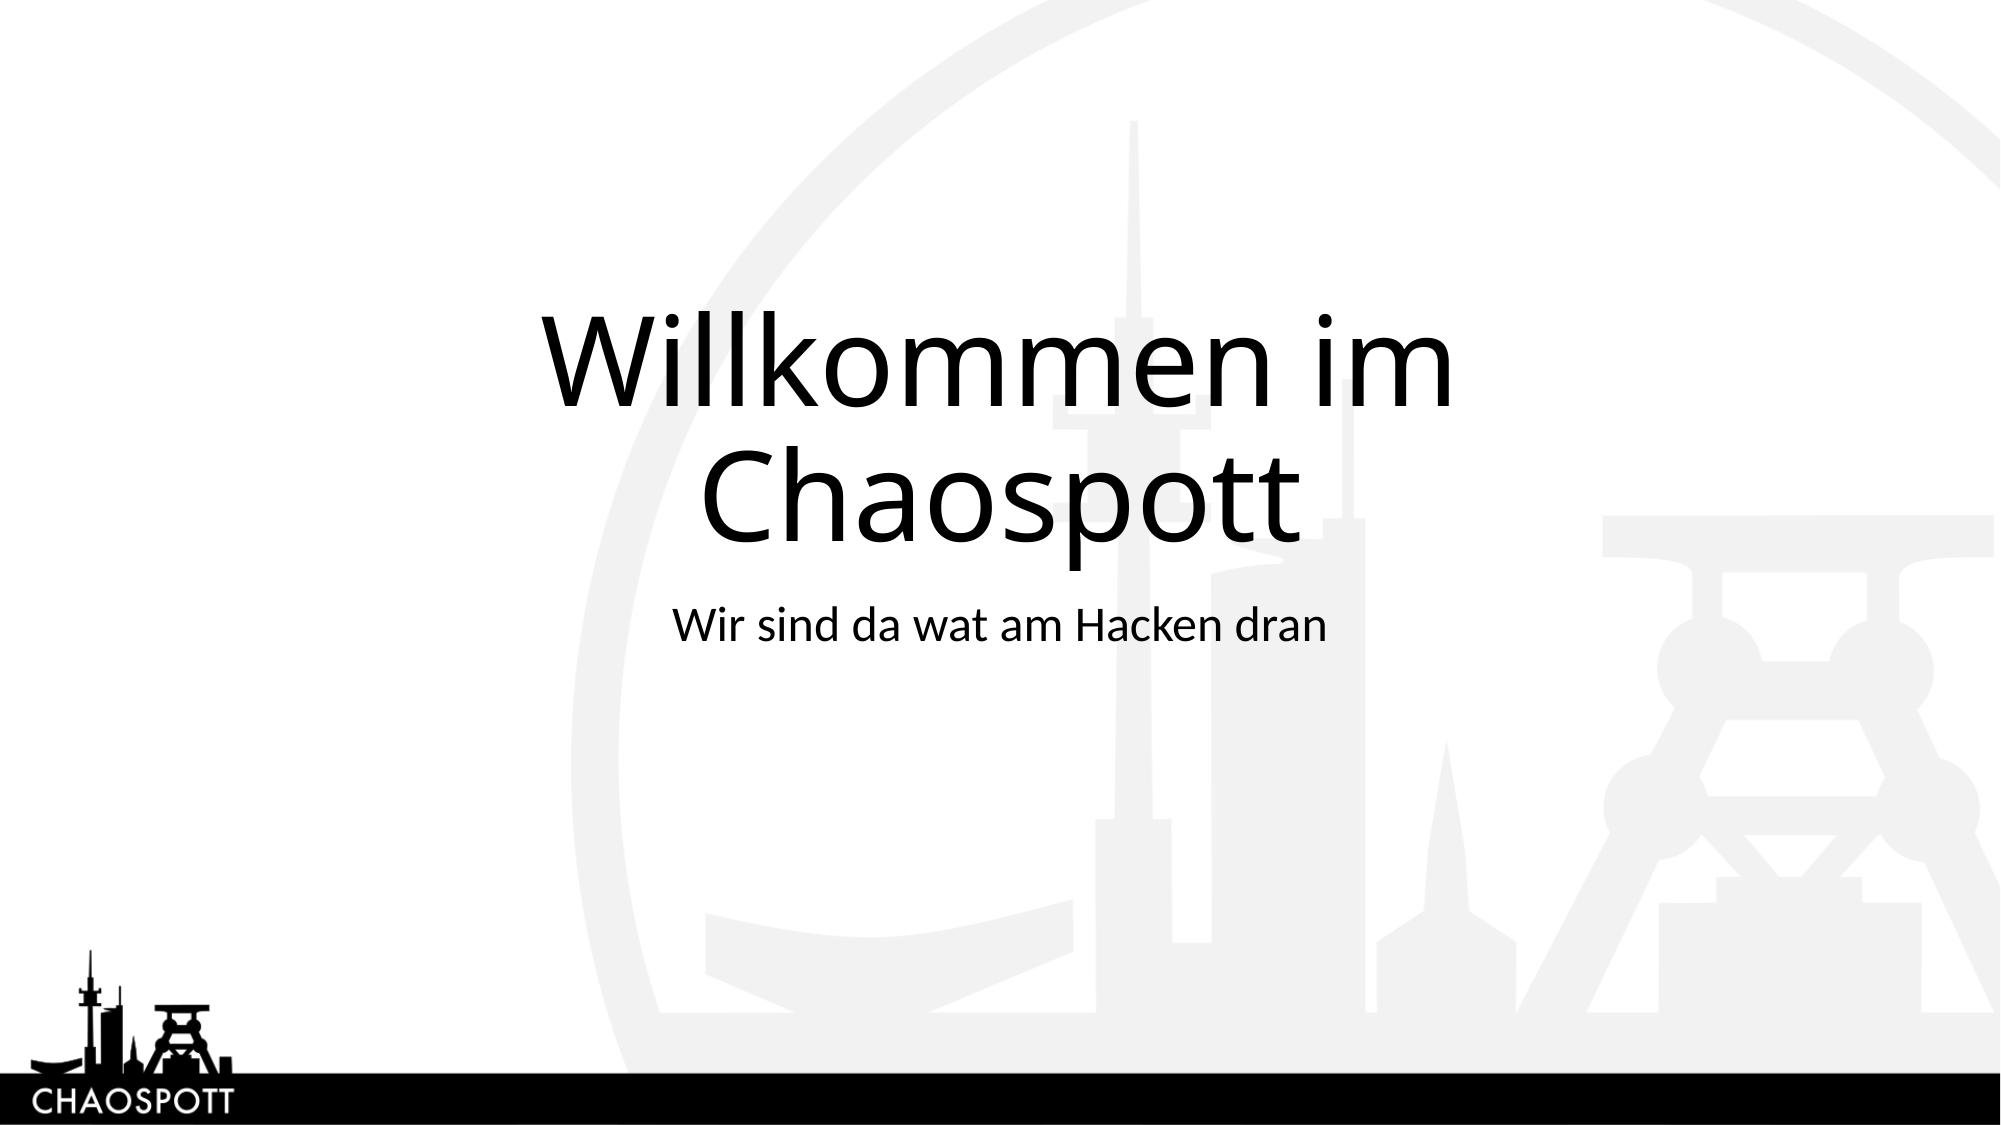

# Willkommen im Chaospott
Wir sind da wat am Hacken dran